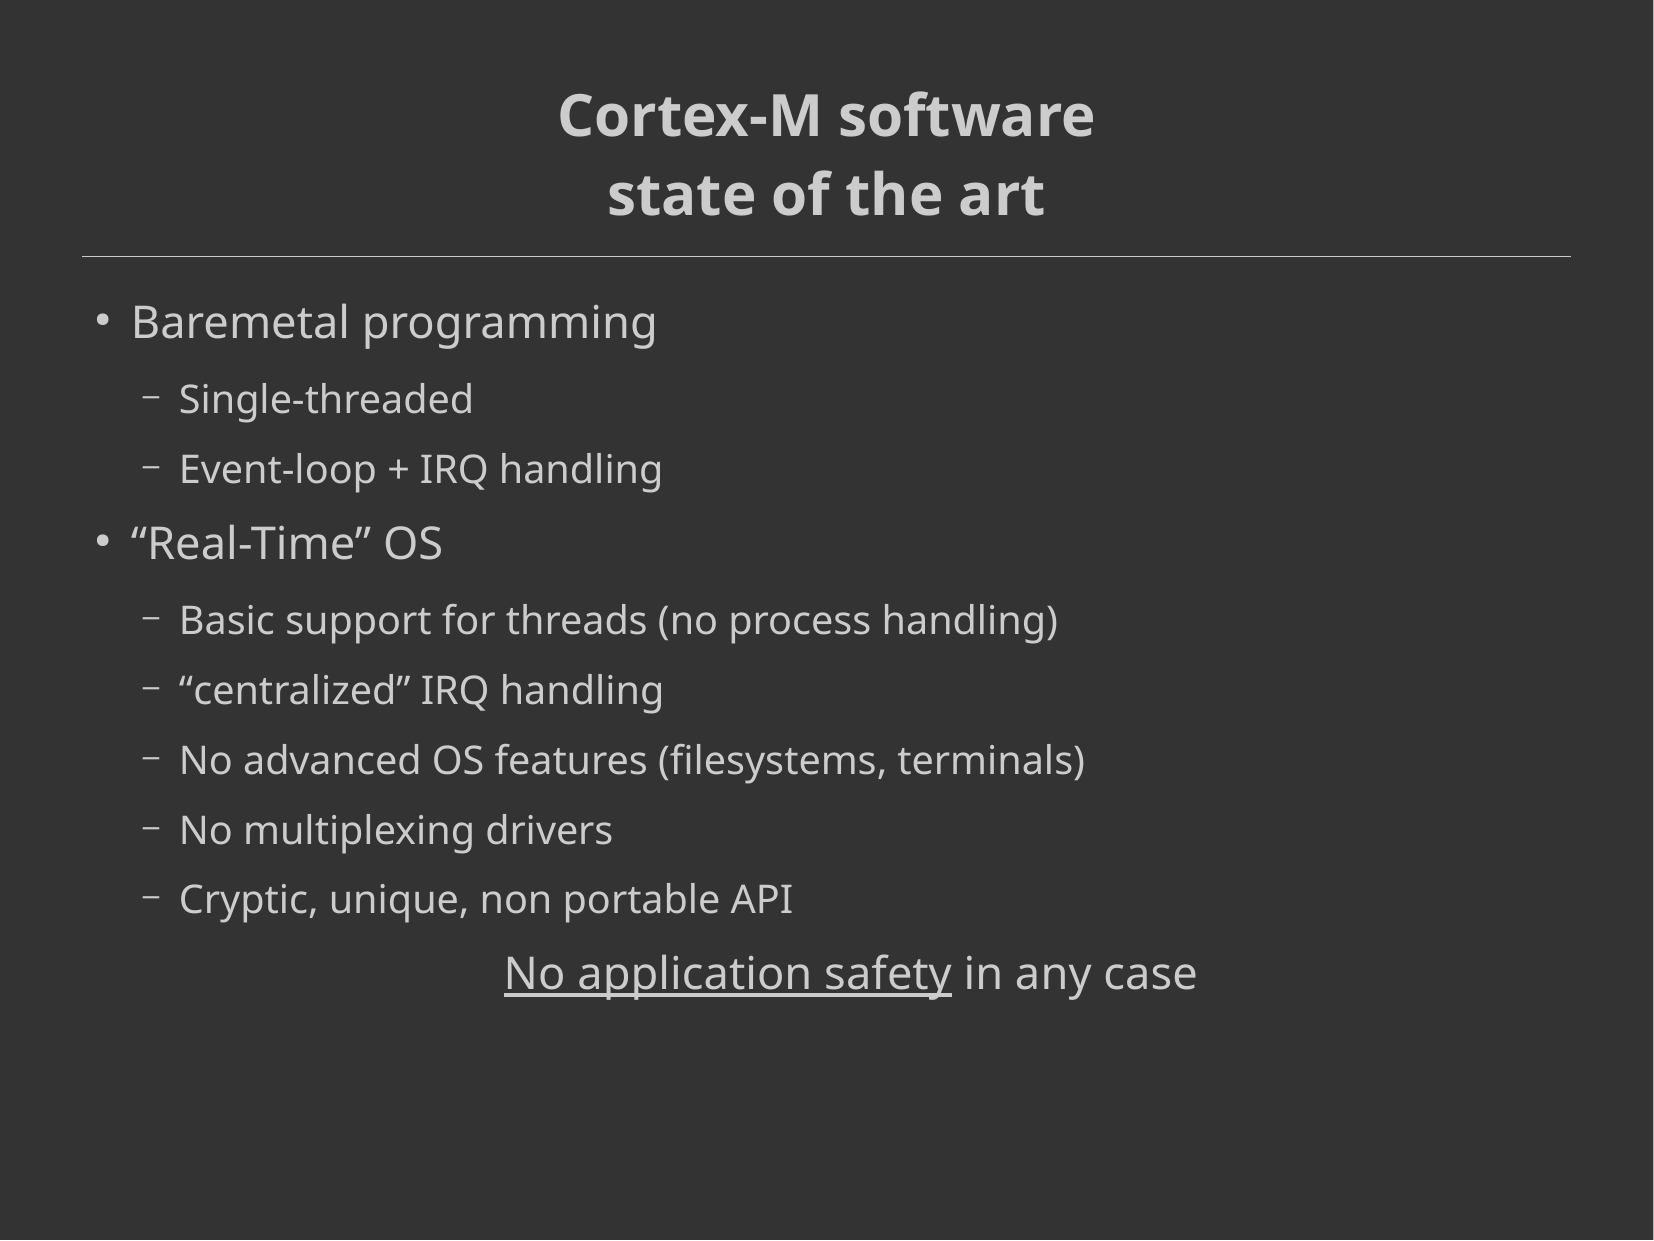

# Cortex-M software state of the art
Baremetal programming
Single-threaded
Event-loop + IRQ handling
“Real-Time” OS
Basic support for threads (no process handling)
“centralized” IRQ handling
No advanced OS features (filesystems, terminals)
No multiplexing drivers
Cryptic, unique, non portable API
No application safety in any case